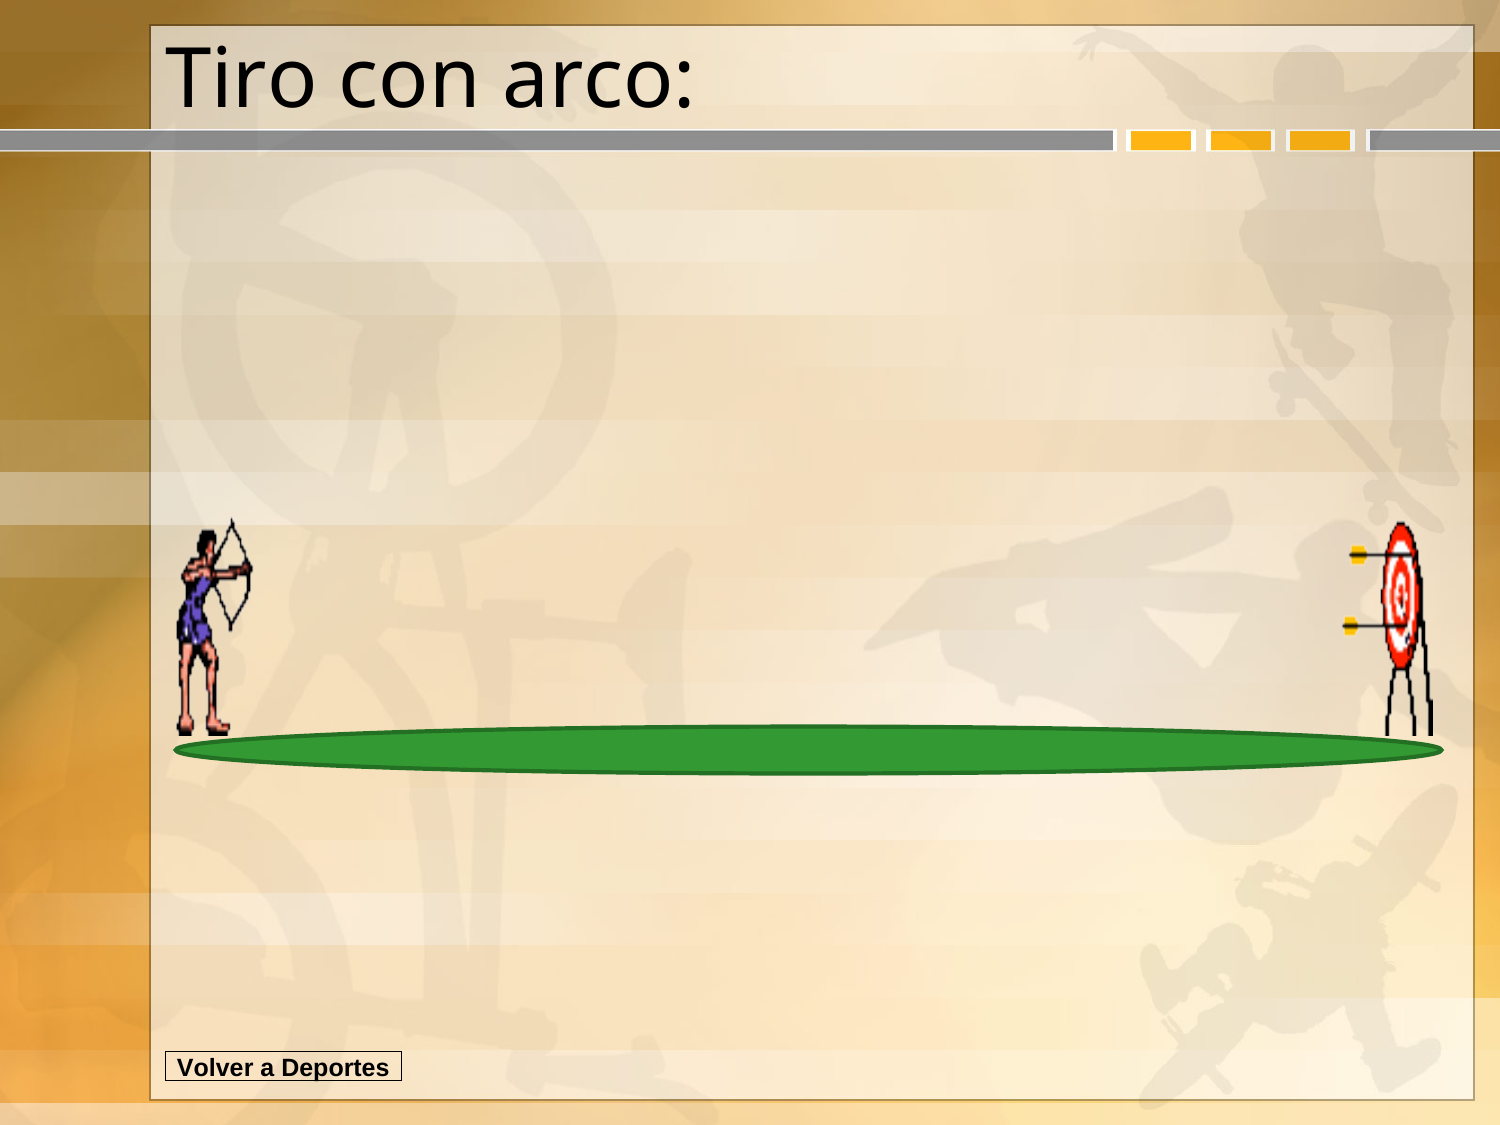

# Tiro con arco:
Volver a Deportes